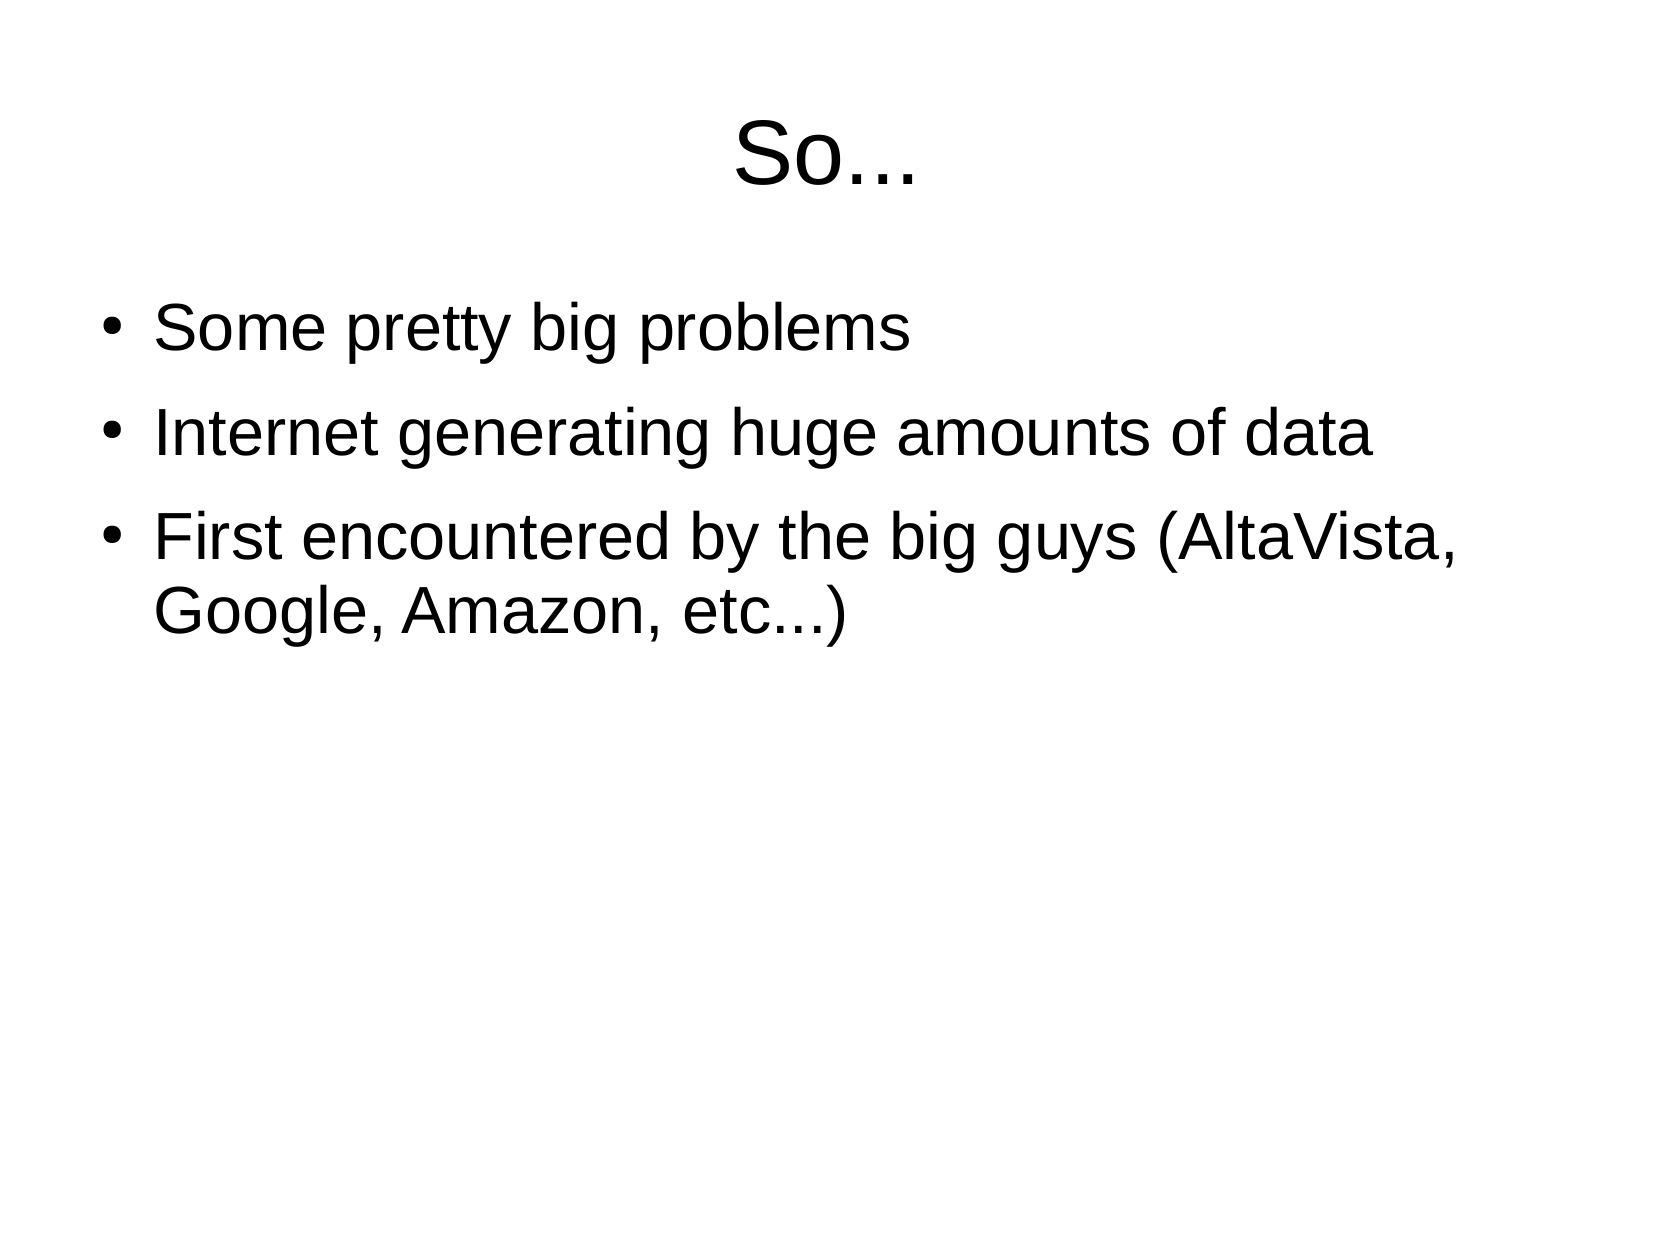

# So...
Some pretty big problems
Internet generating huge amounts of data
First encountered by the big guys (AltaVista, Google, Amazon, etc...)